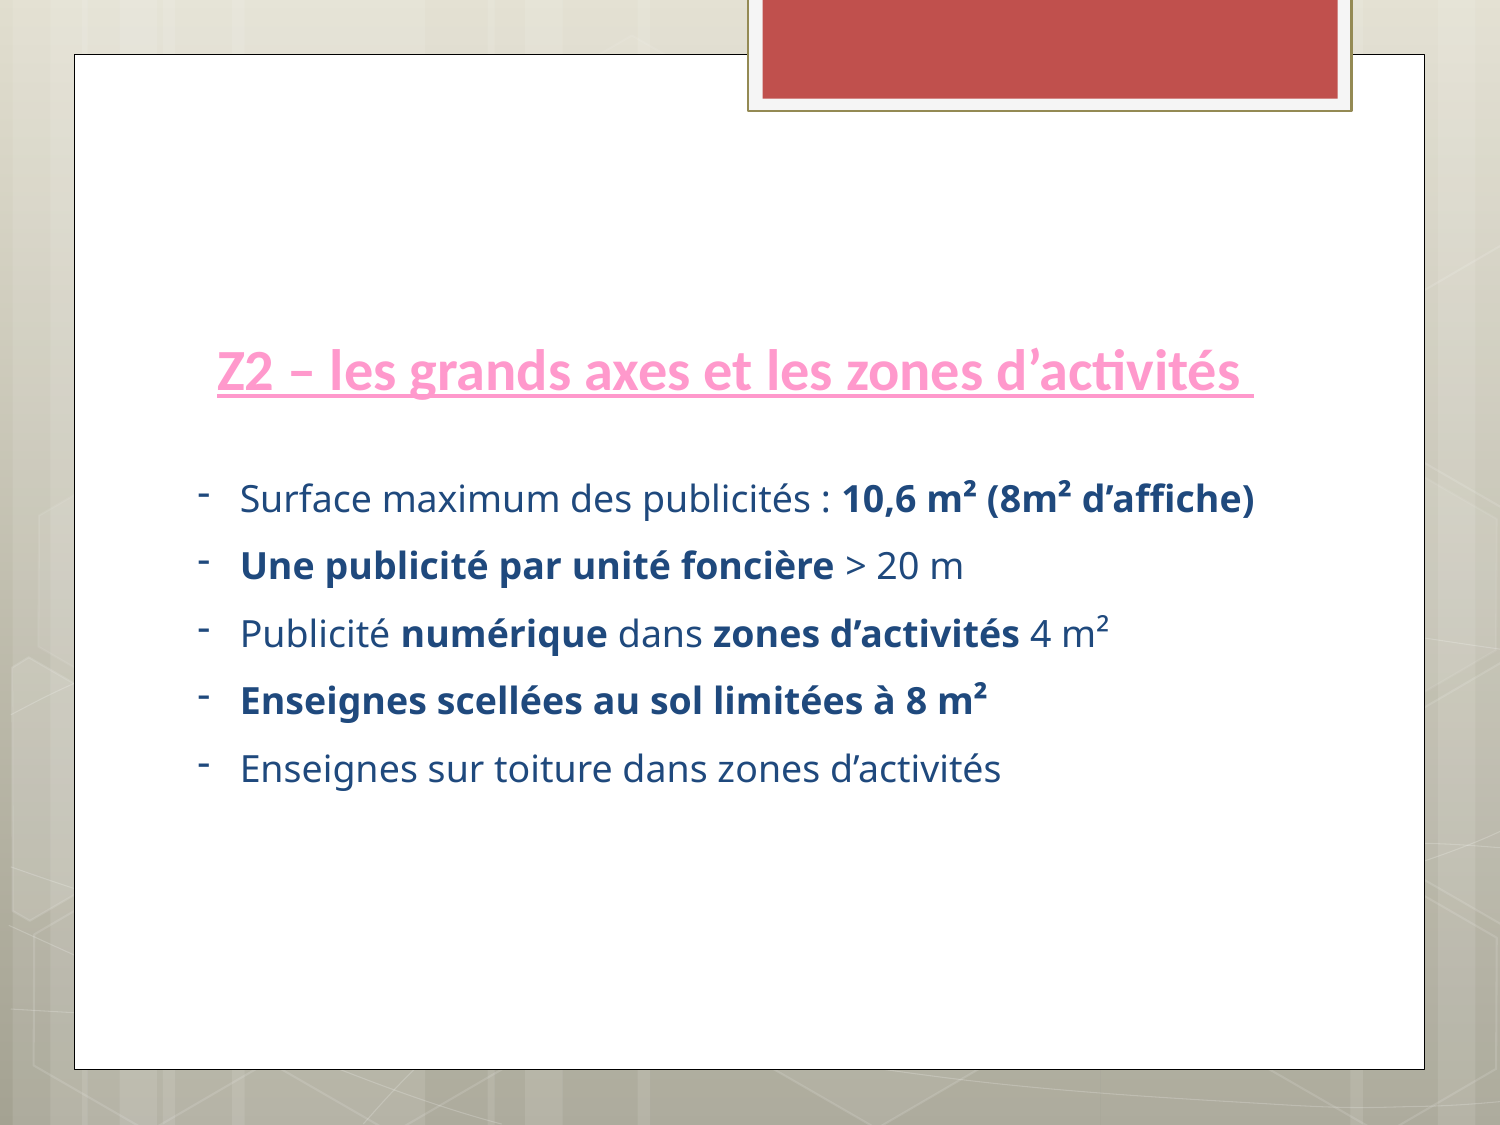

Z2 – les grands axes et les zones d’activités
Surface maximum des publicités : 10,6 m² (8m² d’affiche)
Une publicité par unité foncière > 20 m
Publicité numérique dans zones d’activités 4 m²
Enseignes scellées au sol limitées à 8 m²
Enseignes sur toiture dans zones d’activités